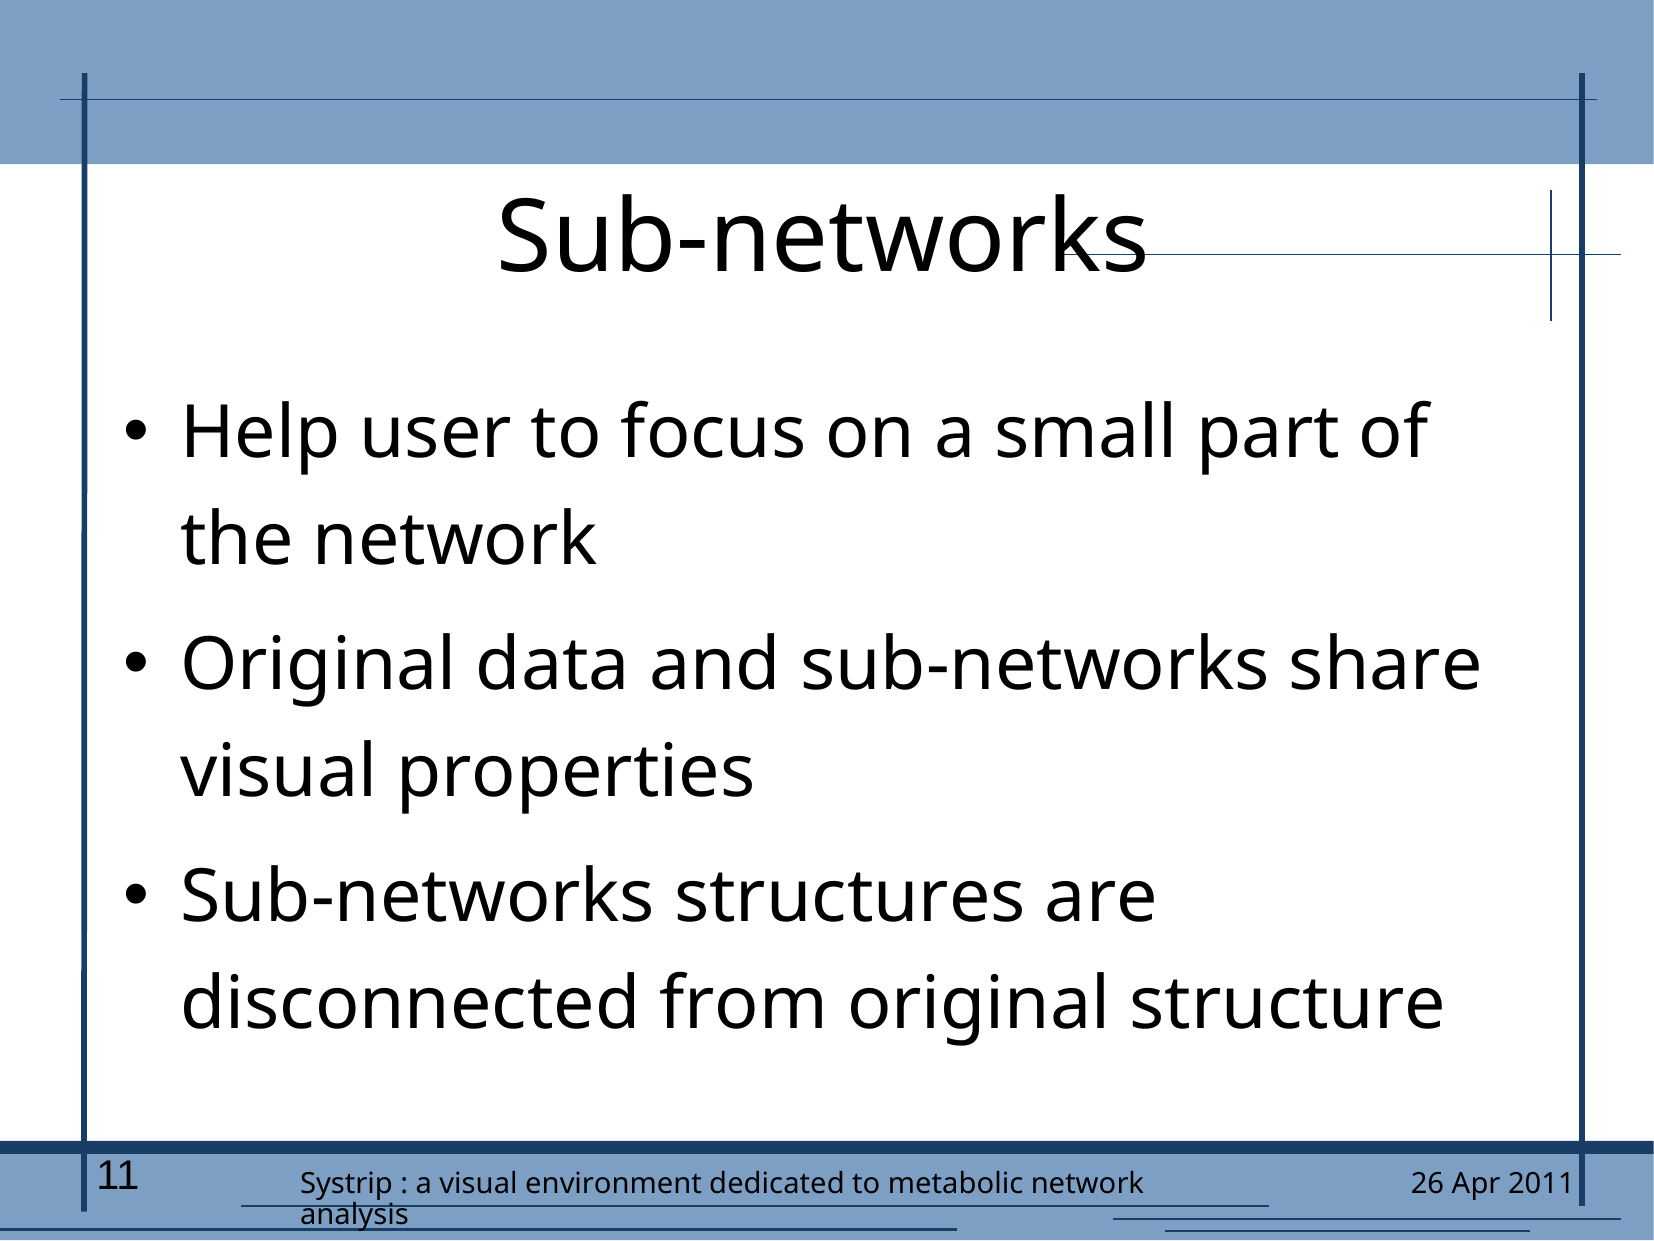

# Sub-networks
Help user to focus on a small part of the network
Original data and sub-networks share visual properties
Sub-networks structures are disconnected from original structure
Systrip : a visual environment dedicated to metabolic network analysis
26 Apr 2011